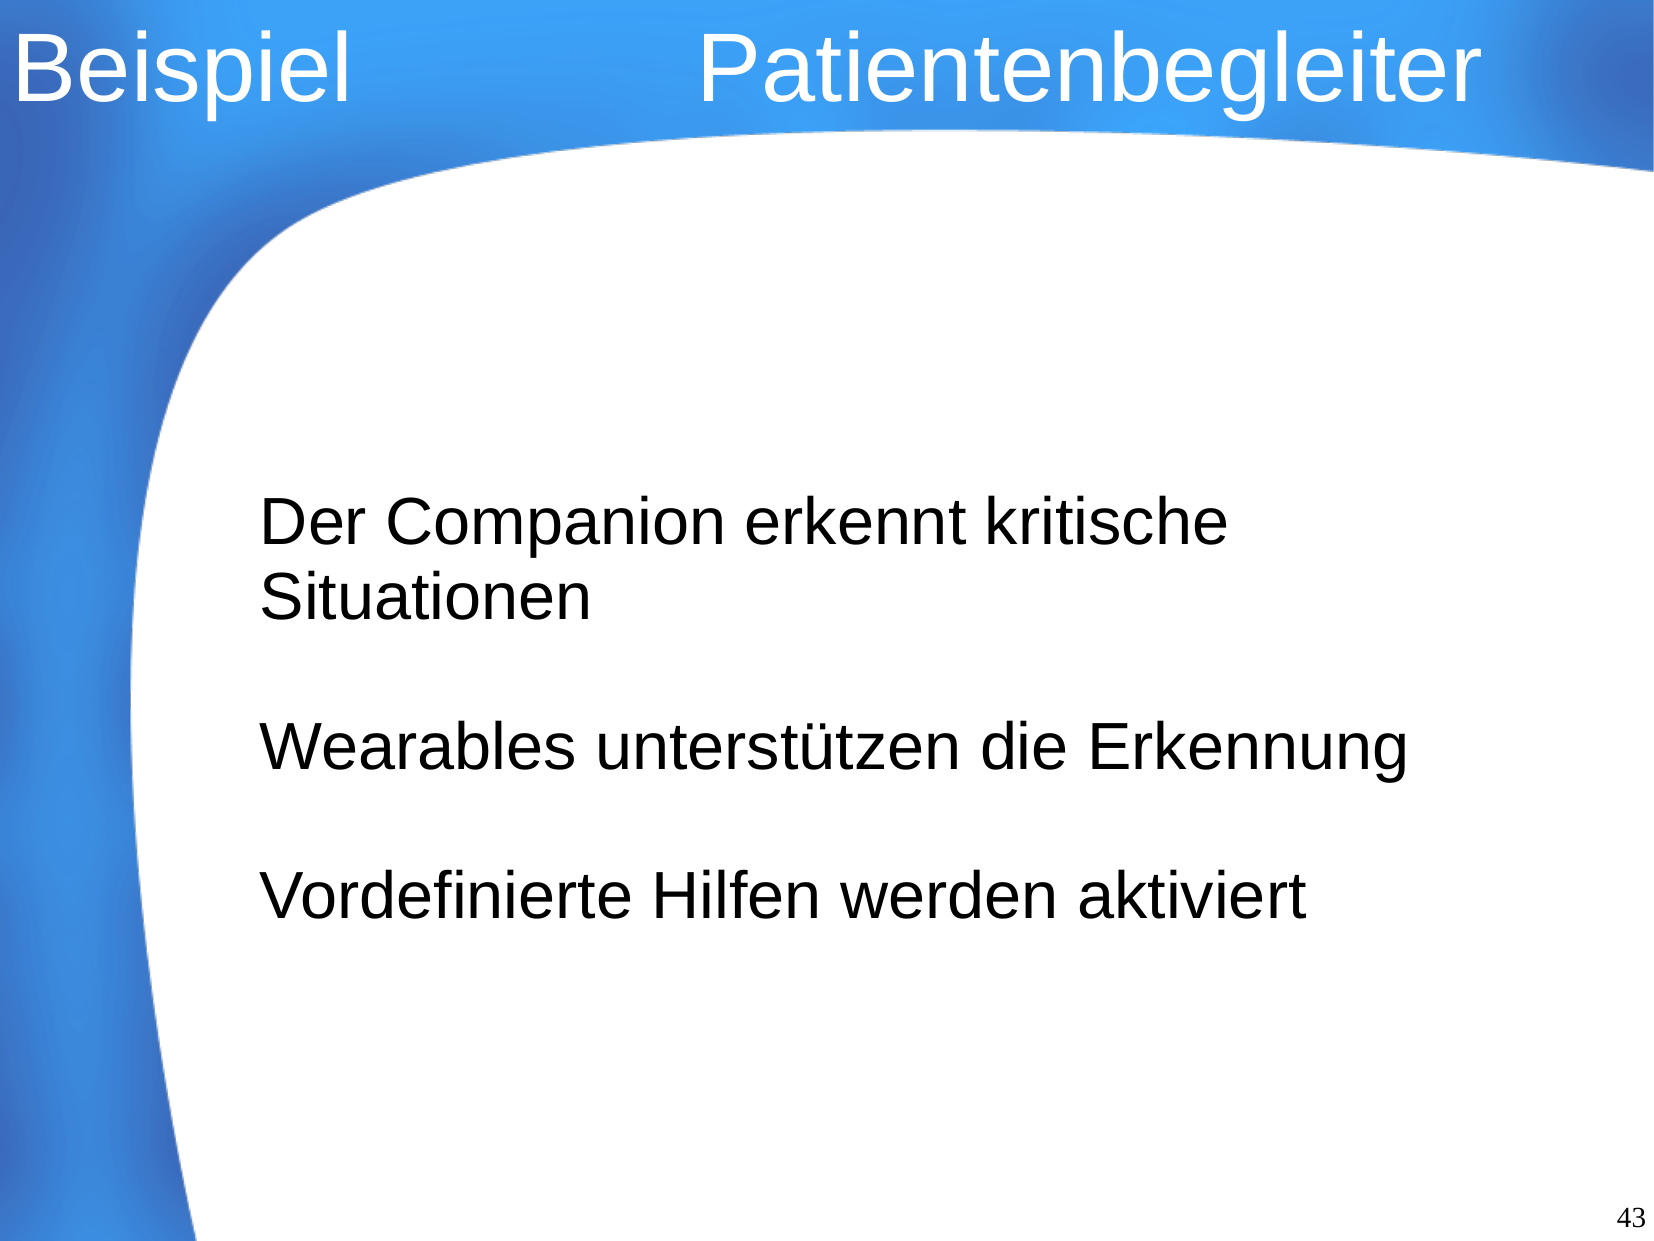

Beispiel
# Patientenbegleiter
Der Companion erkennt kritische Situationen
Wearables unterstützen die Erkennung
Vordefinierte Hilfen werden aktiviert
43